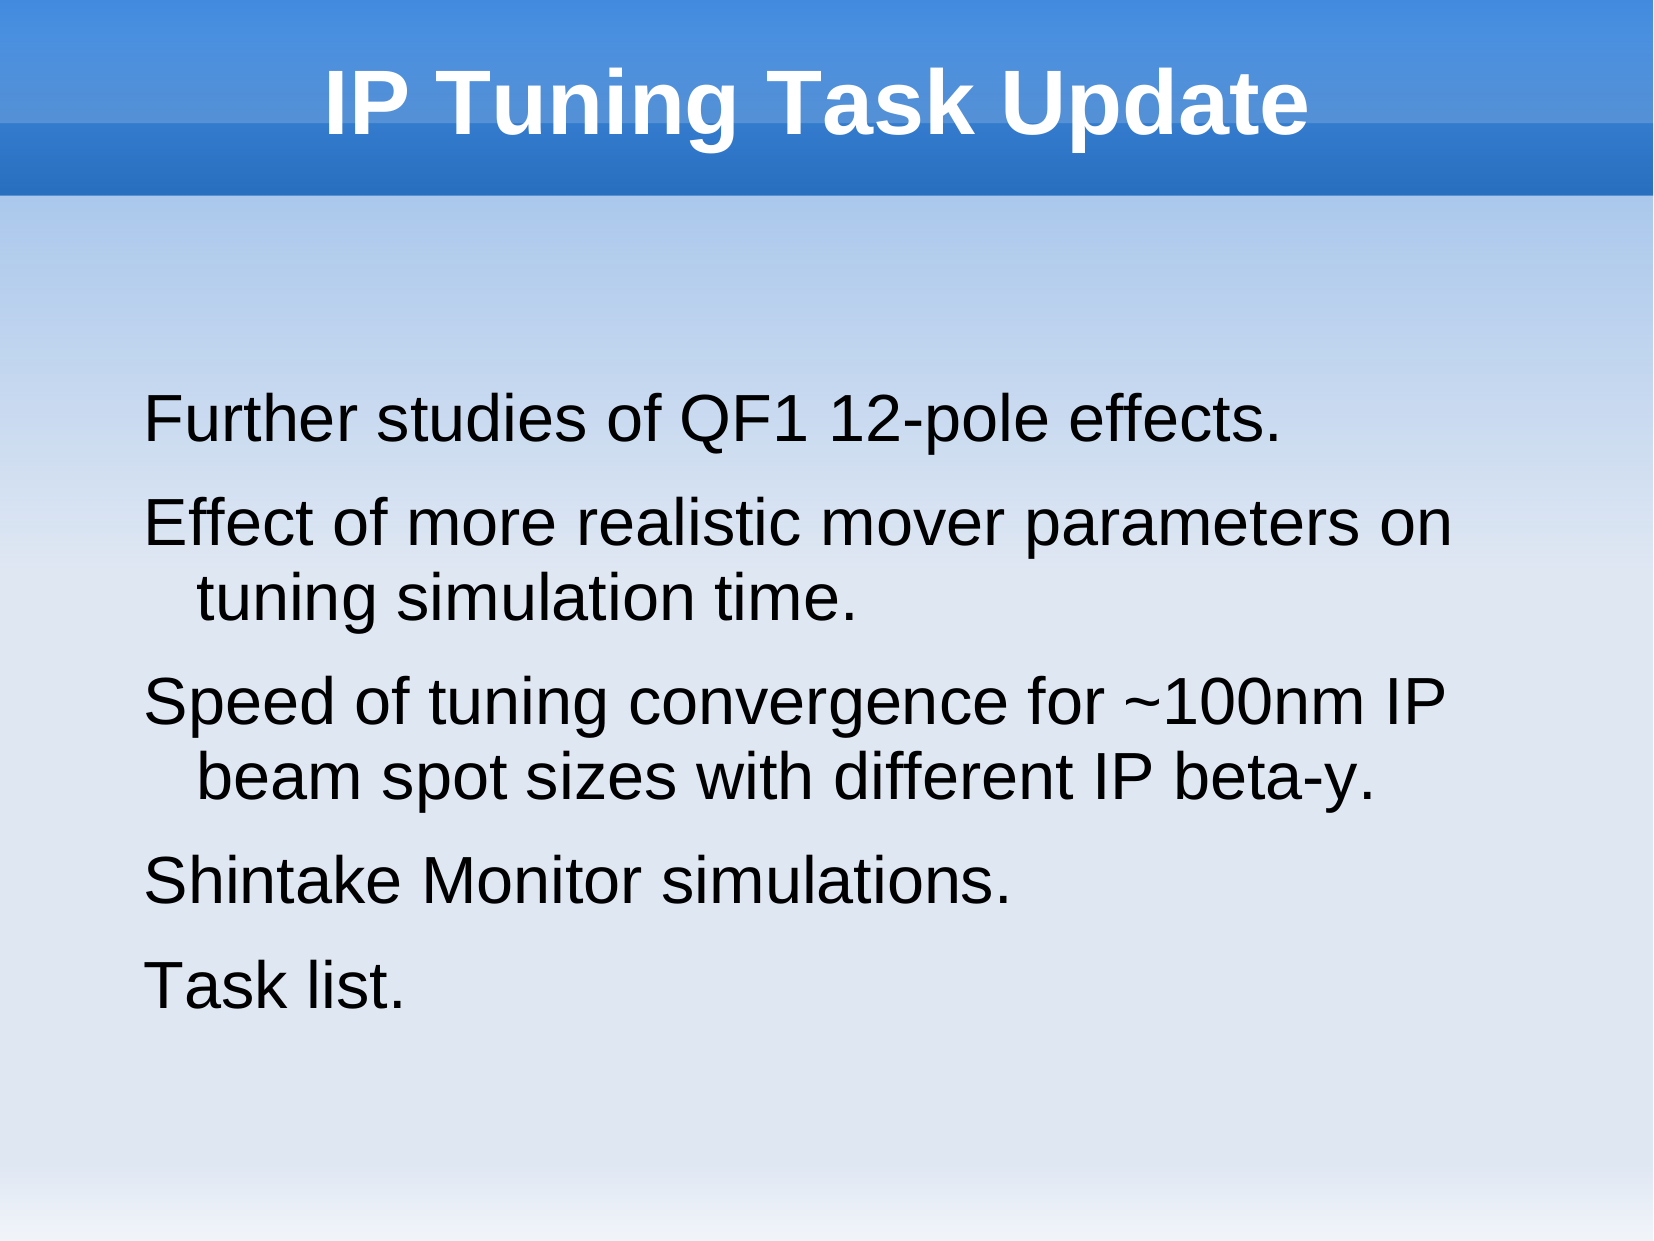

# IP Tuning Task Update
Further studies of QF1 12-pole effects.
Effect of more realistic mover parameters on tuning simulation time.
Speed of tuning convergence for ~100nm IP beam spot sizes with different IP beta-y.
Shintake Monitor simulations.
Task list.